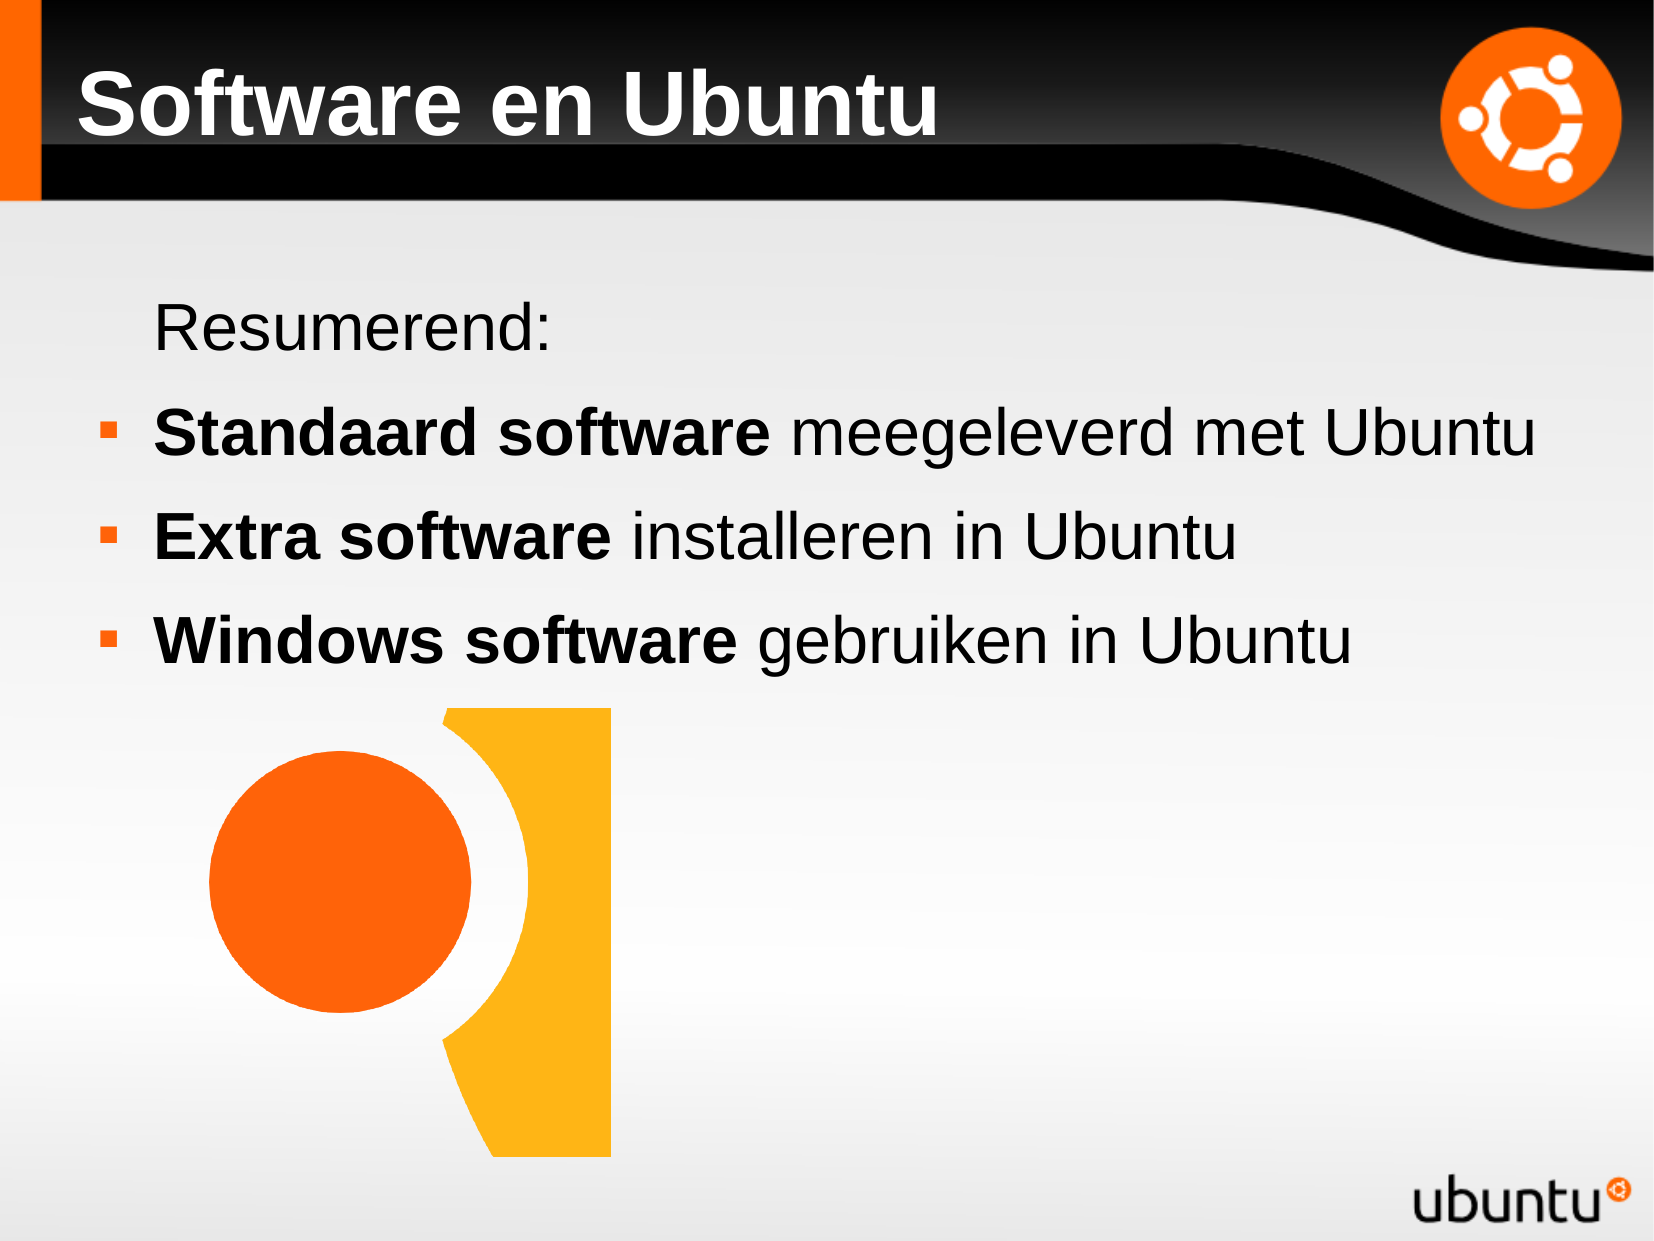

# Software en Ubuntu
Resumerend:
Standaard software meegeleverd met Ubuntu
Extra software installeren in Ubuntu
Windows software gebruiken in Ubuntu